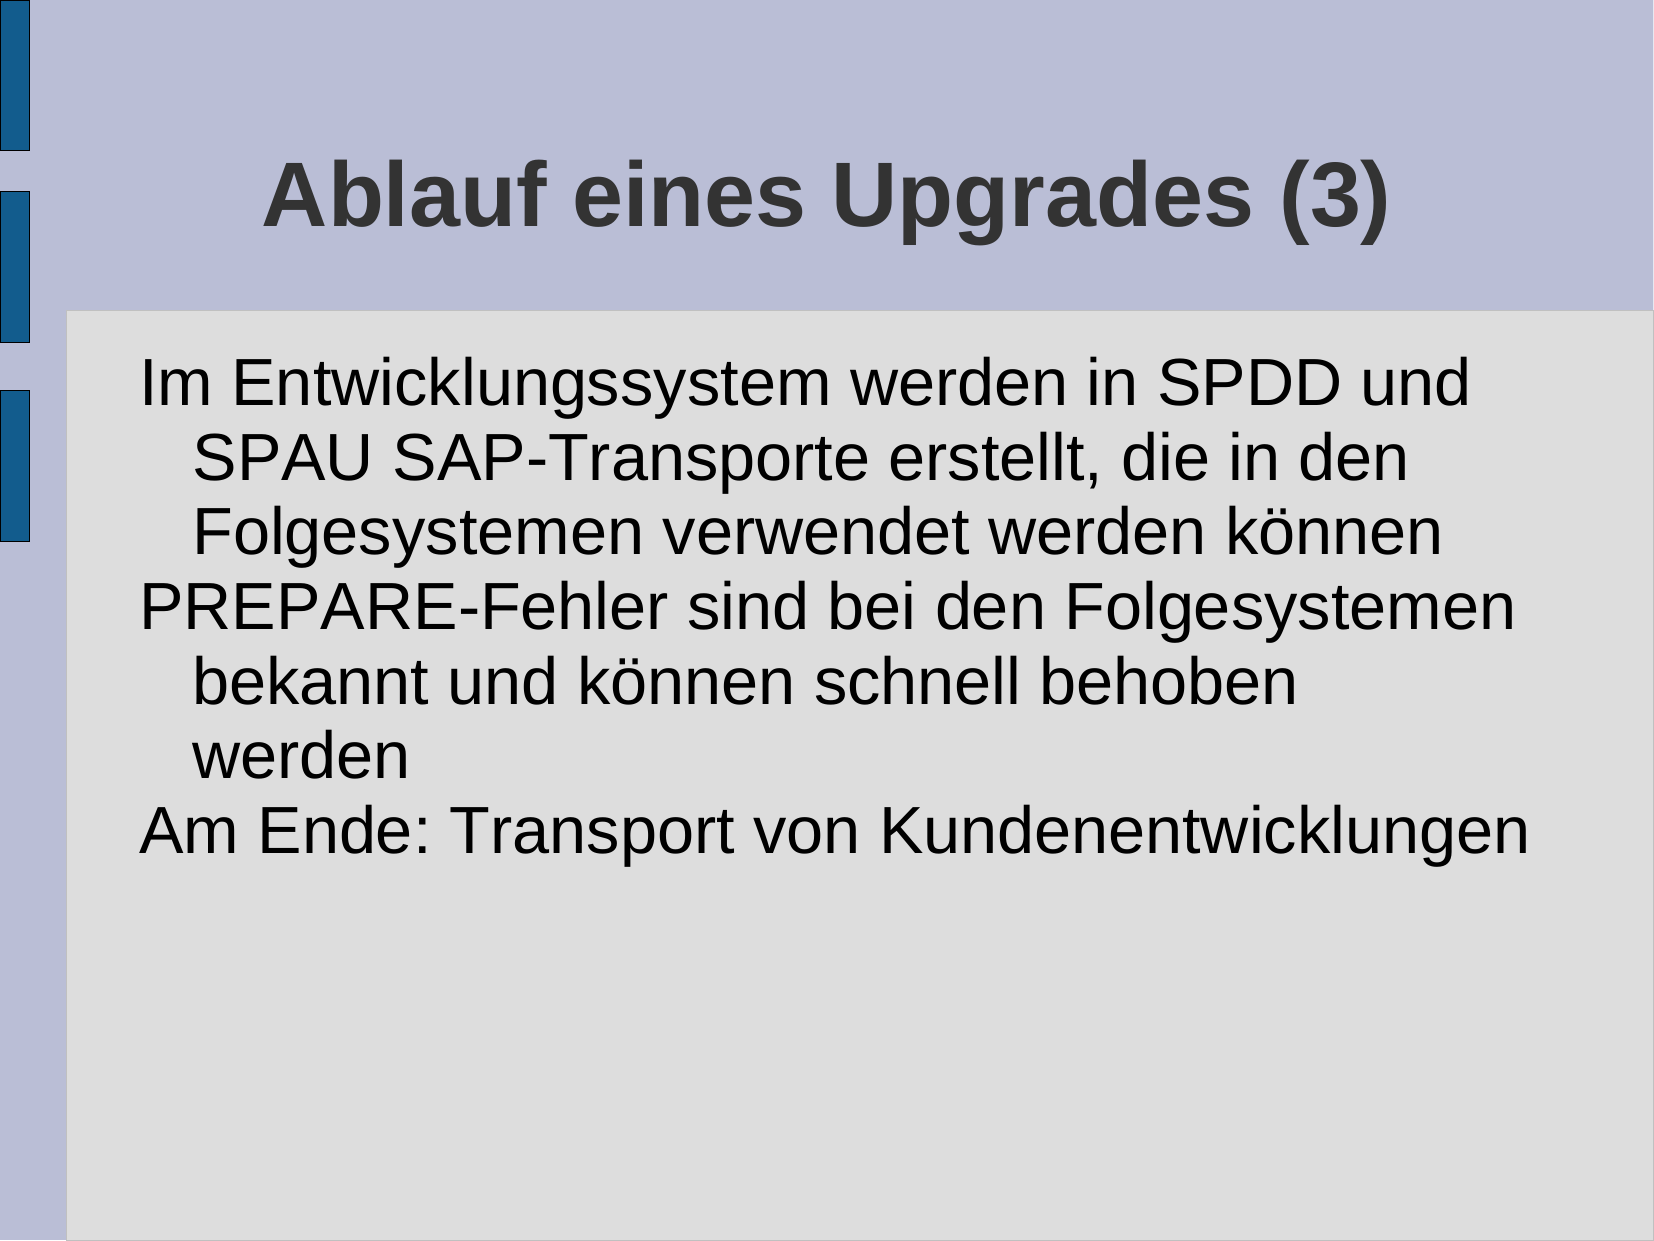

# Ablauf eines Upgrades (3)
Im Entwicklungssystem werden in SPDD und SPAU SAP-Transporte erstellt, die in den Folgesystemen verwendet werden können
PREPARE-Fehler sind bei den Folgesystemen bekannt und können schnell behoben werden
Am Ende: Transport von Kundenentwicklungen